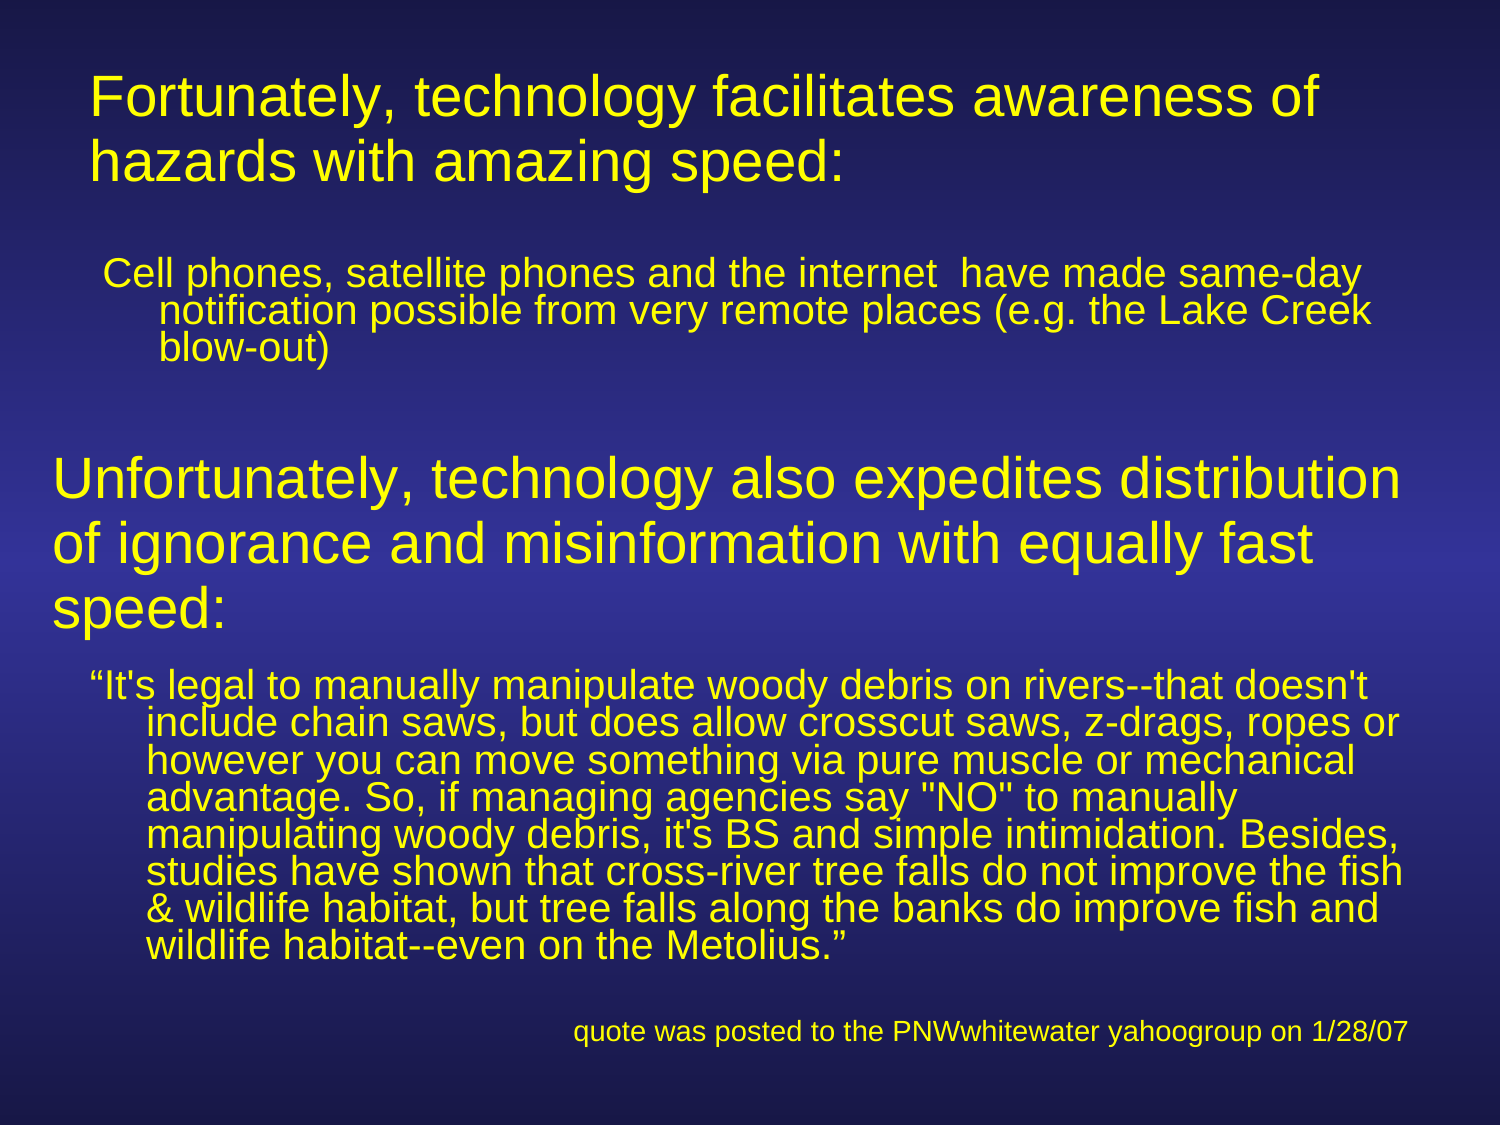

# Fortunately, technology facilitates awareness of hazards with amazing speed:
Cell phones, satellite phones and the internet have made same-day notification possible from very remote places (e.g. the Lake Creek blow-out)
Unfortunately, technology also expedites distribution of ignorance and misinformation with equally fast speed:
“It's legal to manually manipulate woody debris on rivers--that doesn't include chain saws, but does allow crosscut saws, z-drags, ropes or however you can move something via pure muscle or mechanical advantage. So, if managing agencies say "NO" to manually manipulating woody debris, it's BS and simple intimidation. Besides, studies have shown that cross-river tree falls do not improve the fish & wildlife habitat, but tree falls along the banks do improve fish and wildlife habitat--even on the Metolius.”
 quote was posted to the PNWwhitewater yahoogroup on 1/28/07